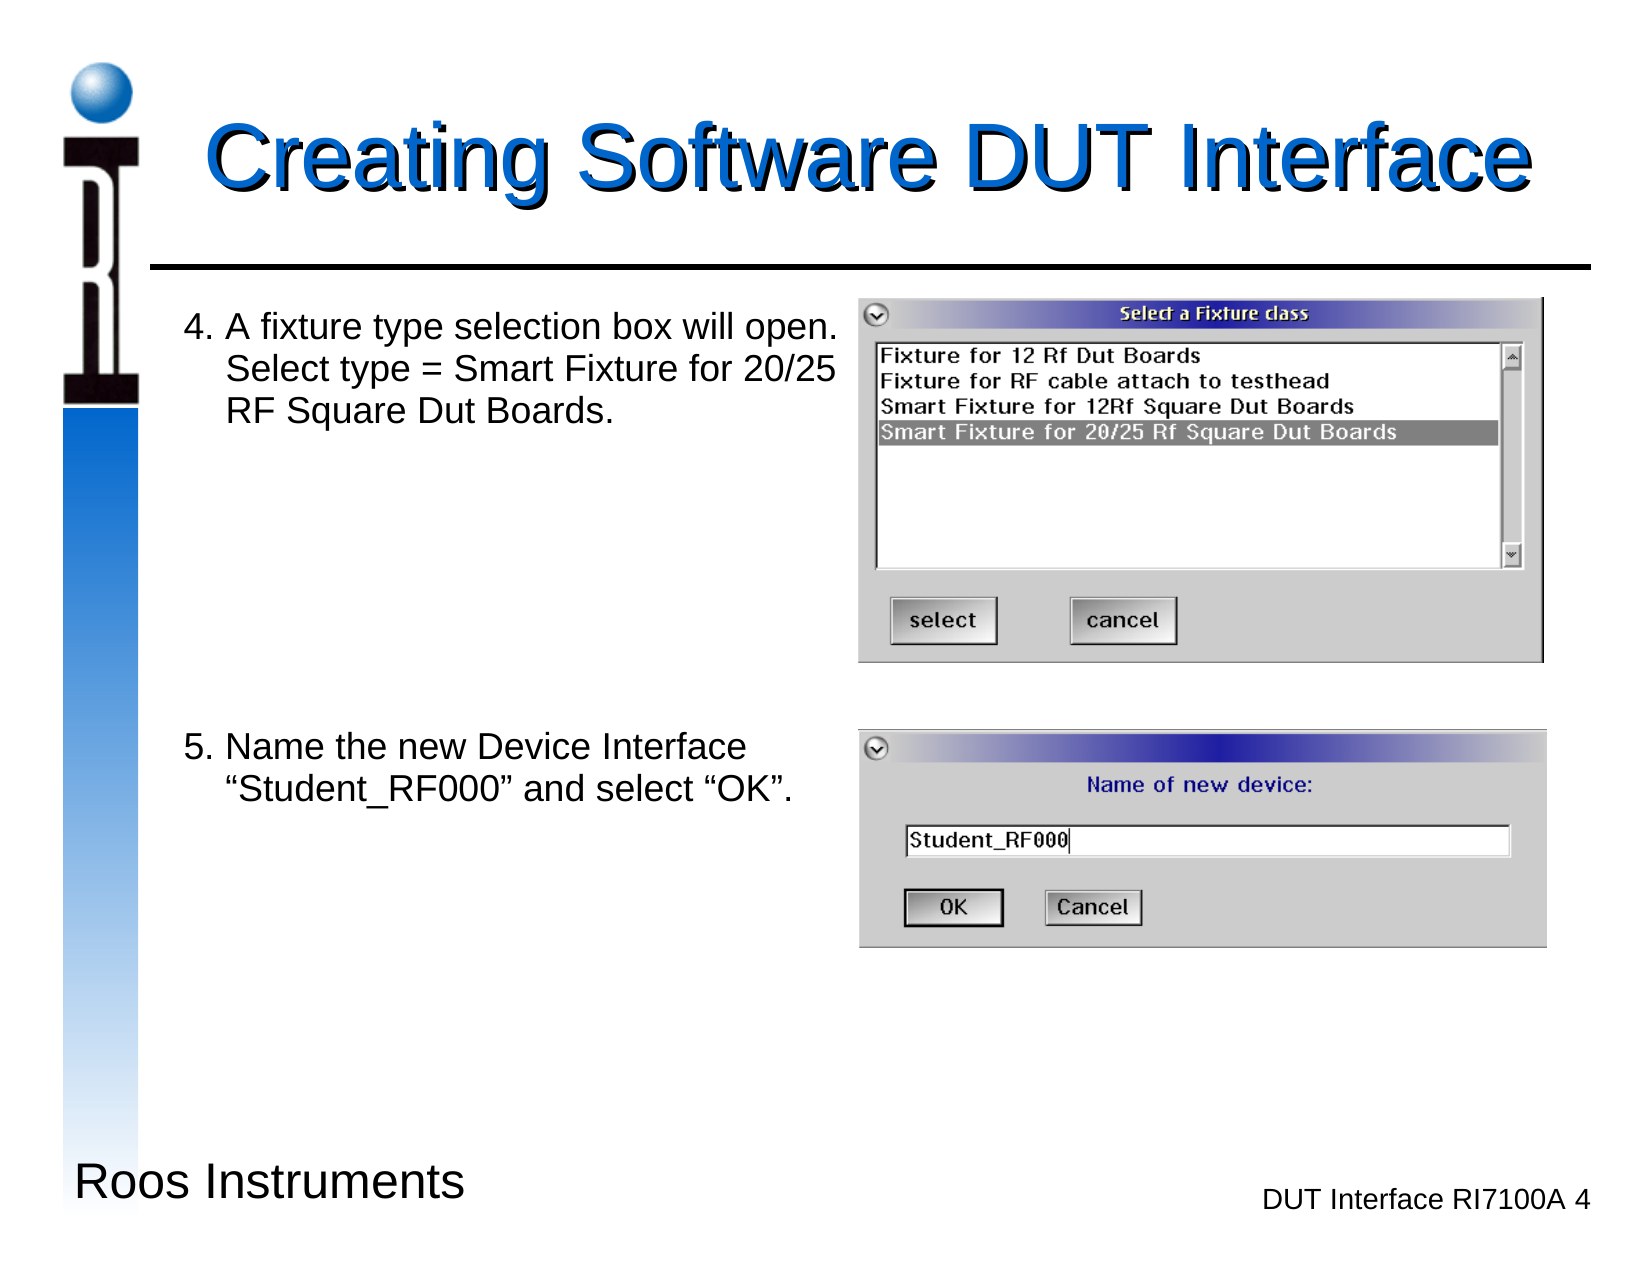

# Creating Software DUT Interface
4. A fixture type selection box will open.
 Select type = Smart Fixture for 20/25
 RF Square Dut Boards.
5. Name the new Device Interface
 “Student_RF000” and select “OK”.
4